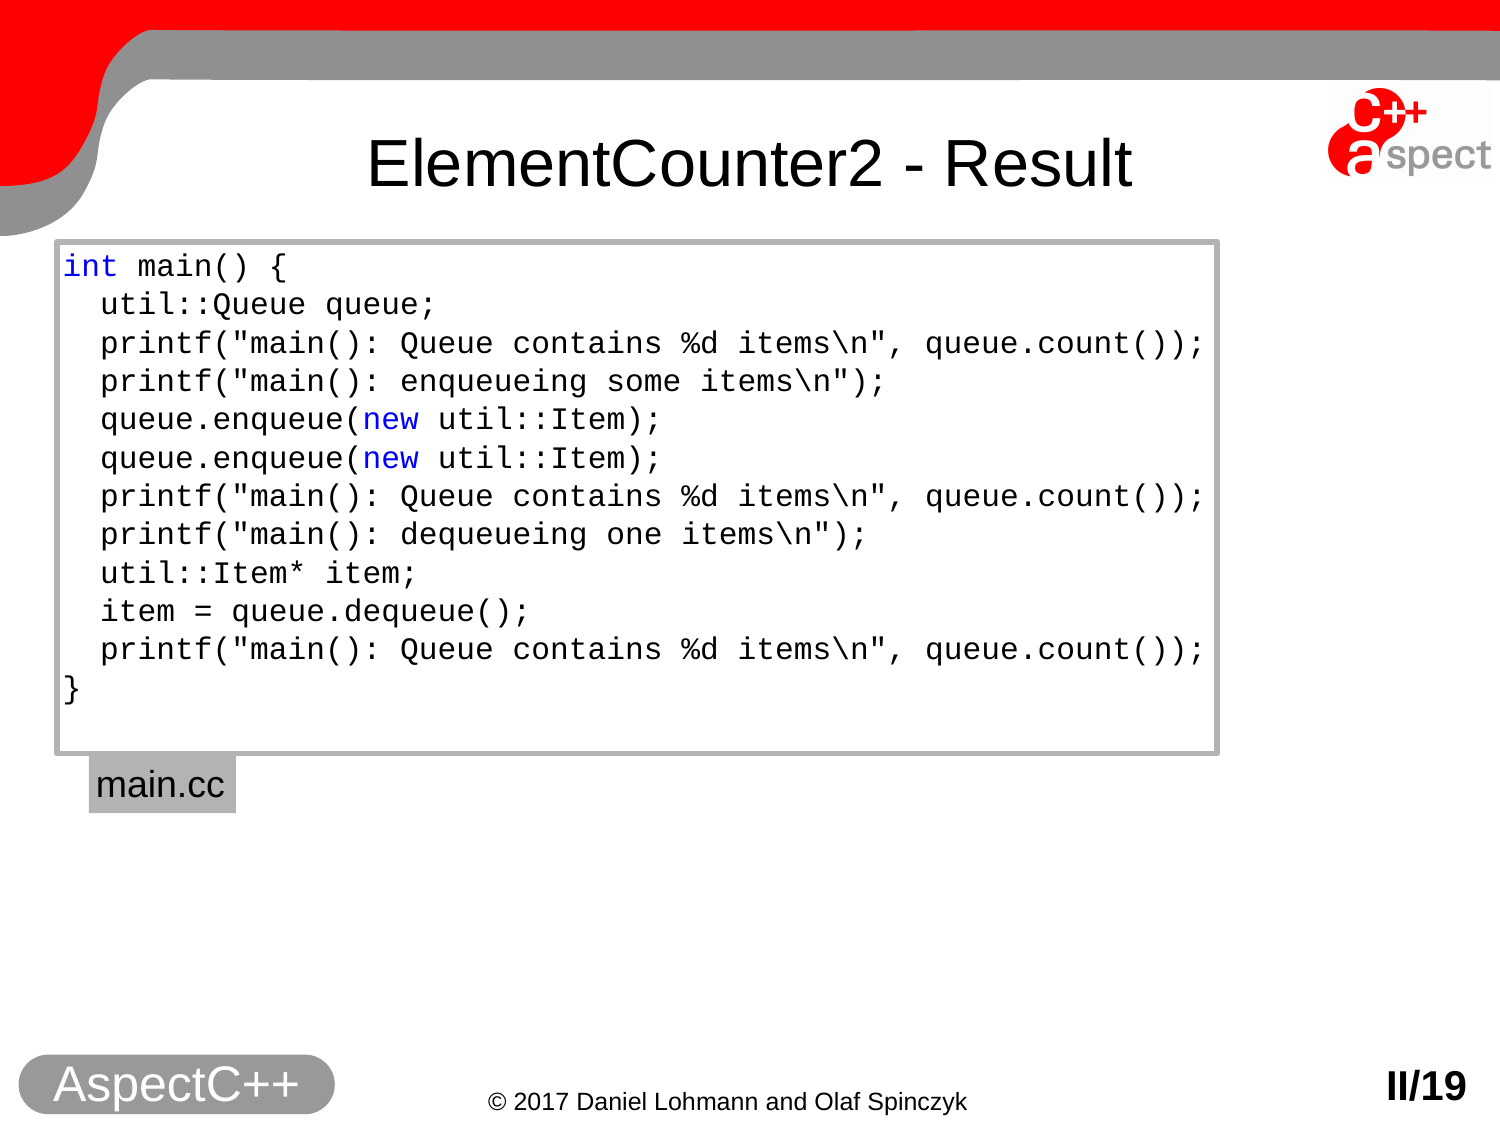

# ElementCounter2 - Result
int main() {
 util::Queue queue;
 printf("main(): Queue contains %d items\n", queue.count());
 printf("main(): enqueueing some items\n");
 queue.enqueue(new util::Item);
 queue.enqueue(new util::Item);
 printf("main(): Queue contains %d items\n", queue.count()); printf("main(): dequeueing one items\n");
 util::Item* item;
 item = queue.dequeue();
 printf("main(): Queue contains %d items\n", queue.count()); }
main.cc